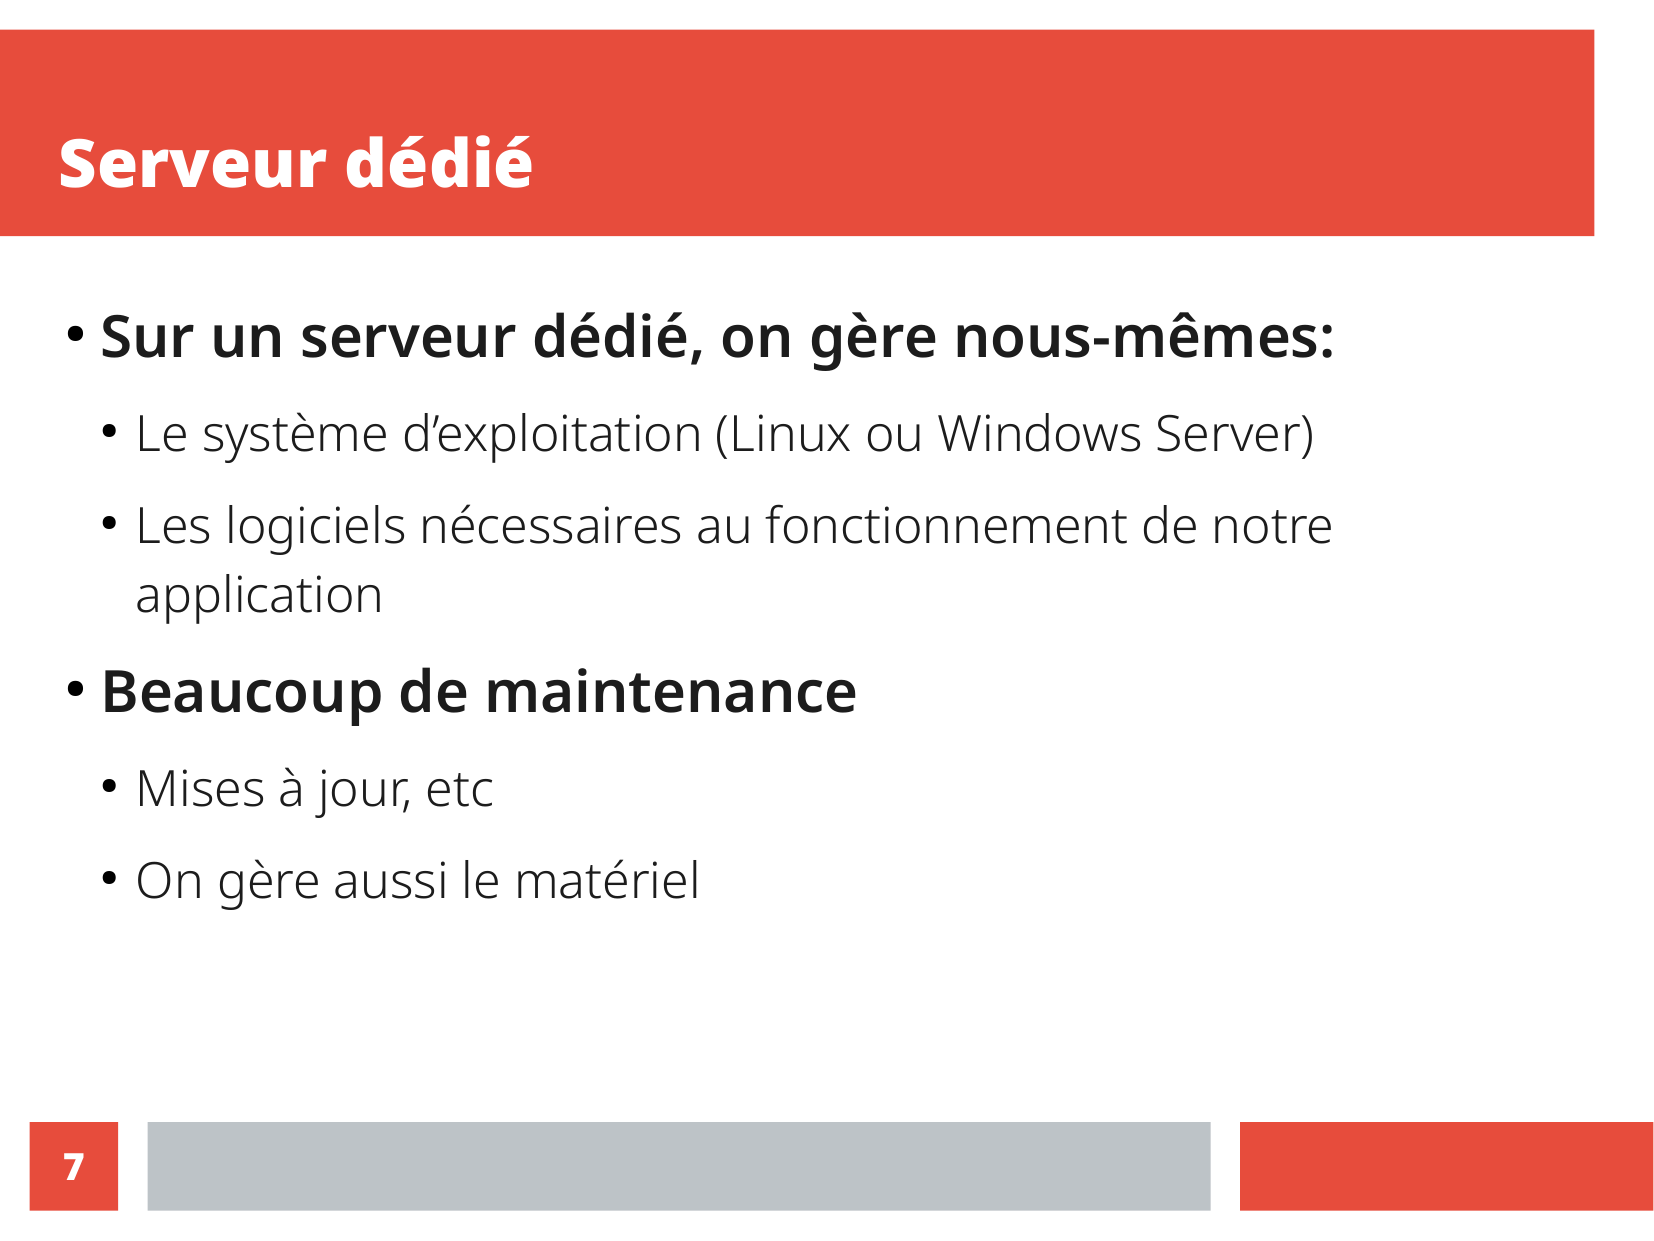

# Serveur dédié
Sur un serveur dédié, on gère nous-mêmes:
Le système d’exploitation (Linux ou Windows Server)
Les logiciels nécessaires au fonctionnement de notre application
Beaucoup de maintenance
Mises à jour, etc
On gère aussi le matériel
7